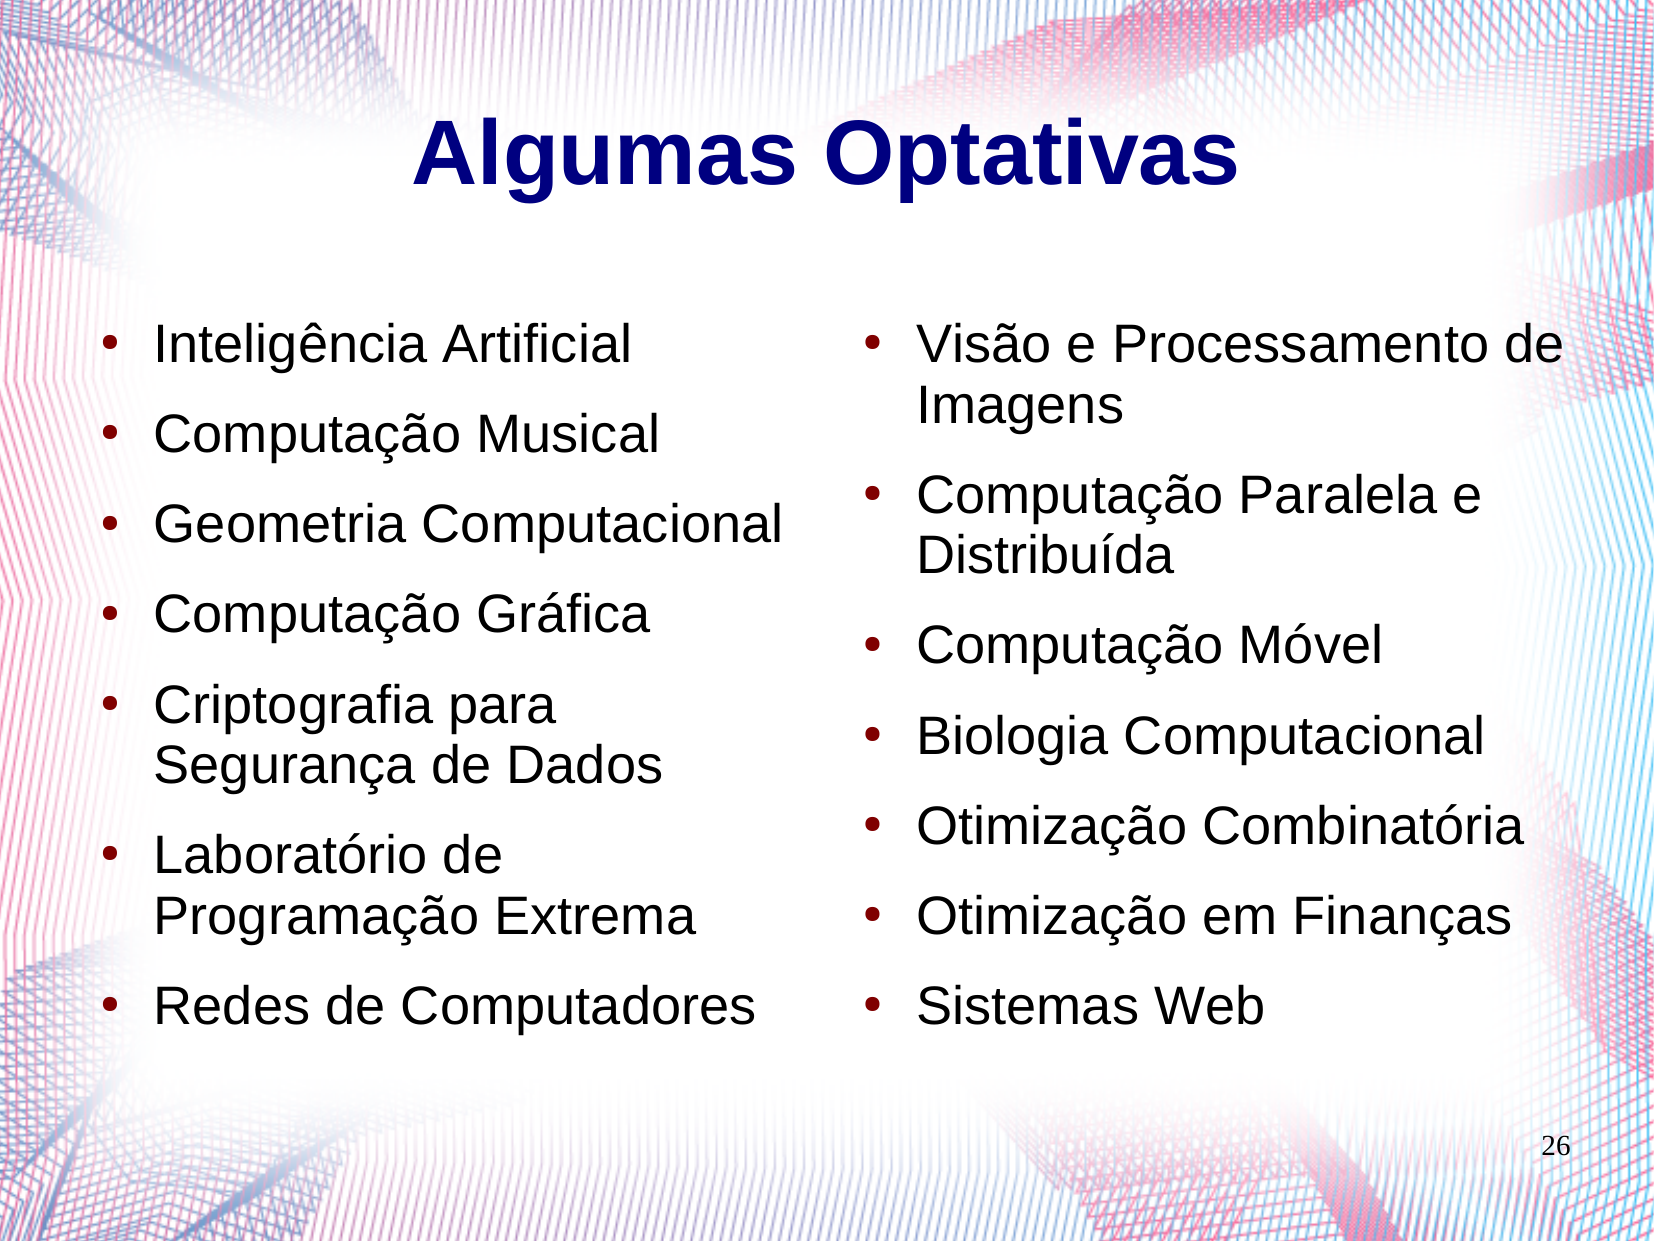

# Algumas Optativas
Inteligência Artificial
Computação Musical
Geometria Computacional
Computação Gráfica
Criptografia para Segurança de Dados
Laboratório de Programação Extrema
Redes de Computadores
Visão e Processamento de Imagens
Computação Paralela e Distribuída
Computação Móvel
Biologia Computacional
Otimização Combinatória
Otimização em Finanças
Sistemas Web
26